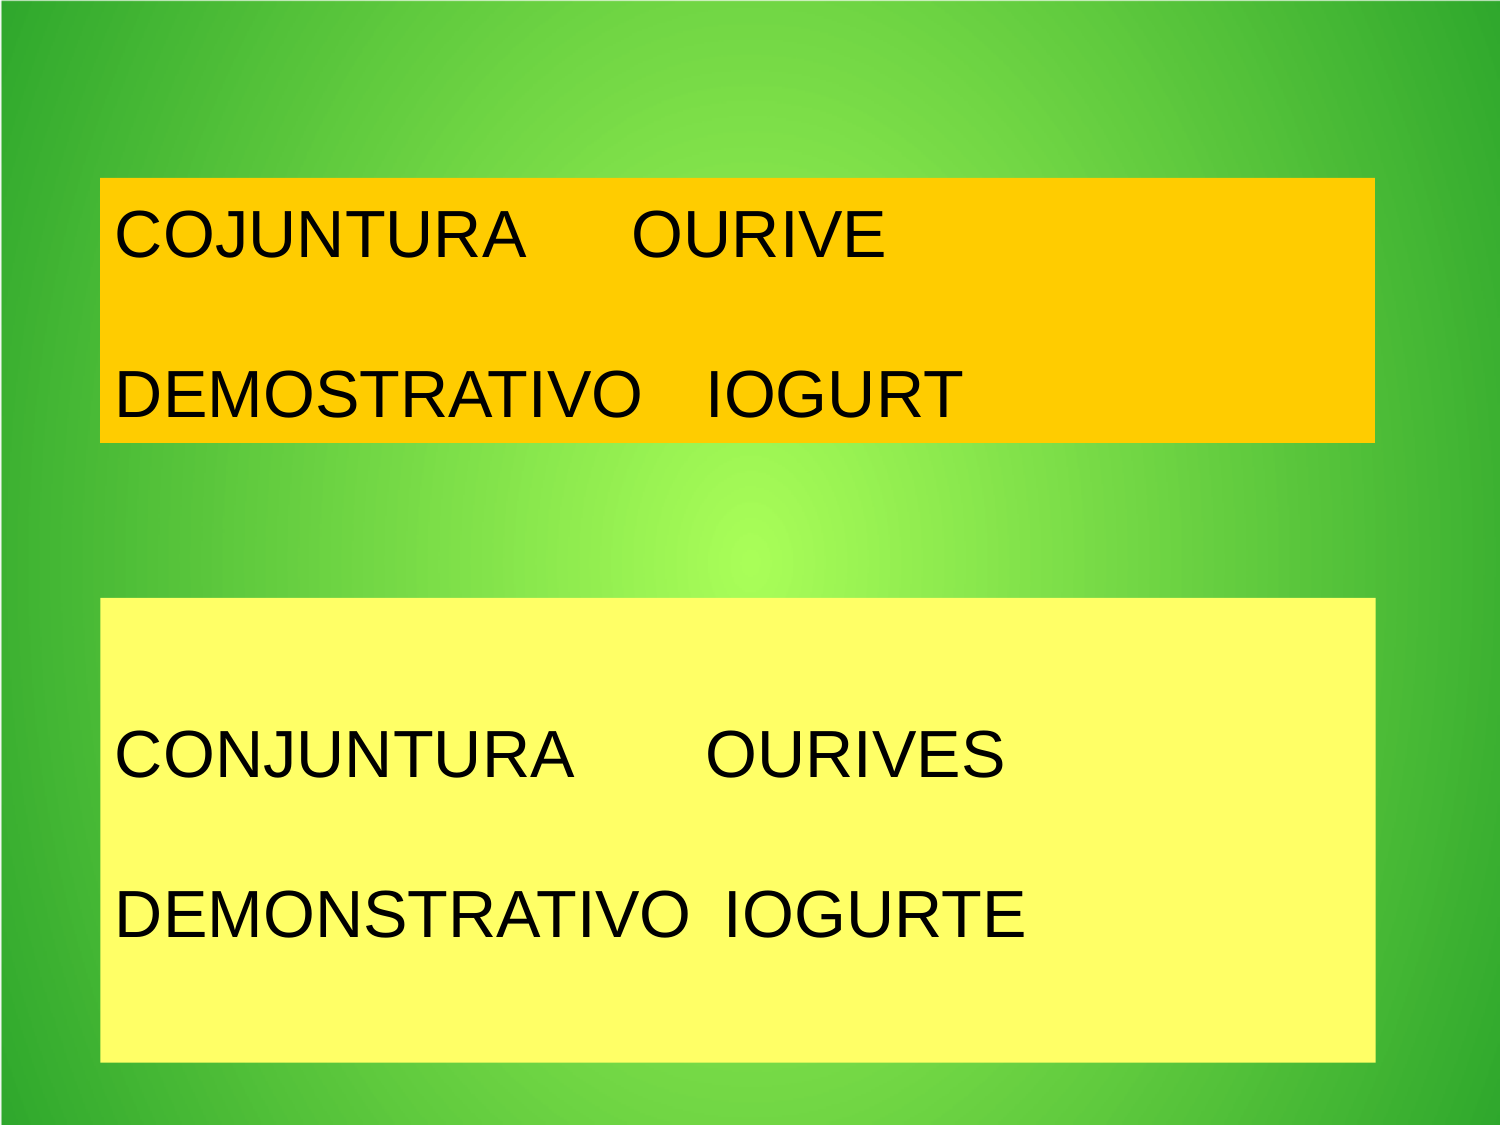

COJUNTURA		OURIVE
DEMOSTRATIVO	IOGURT
CONJUNTURA		OURIVES
DEMONSTRATIVO	 IOGURTE